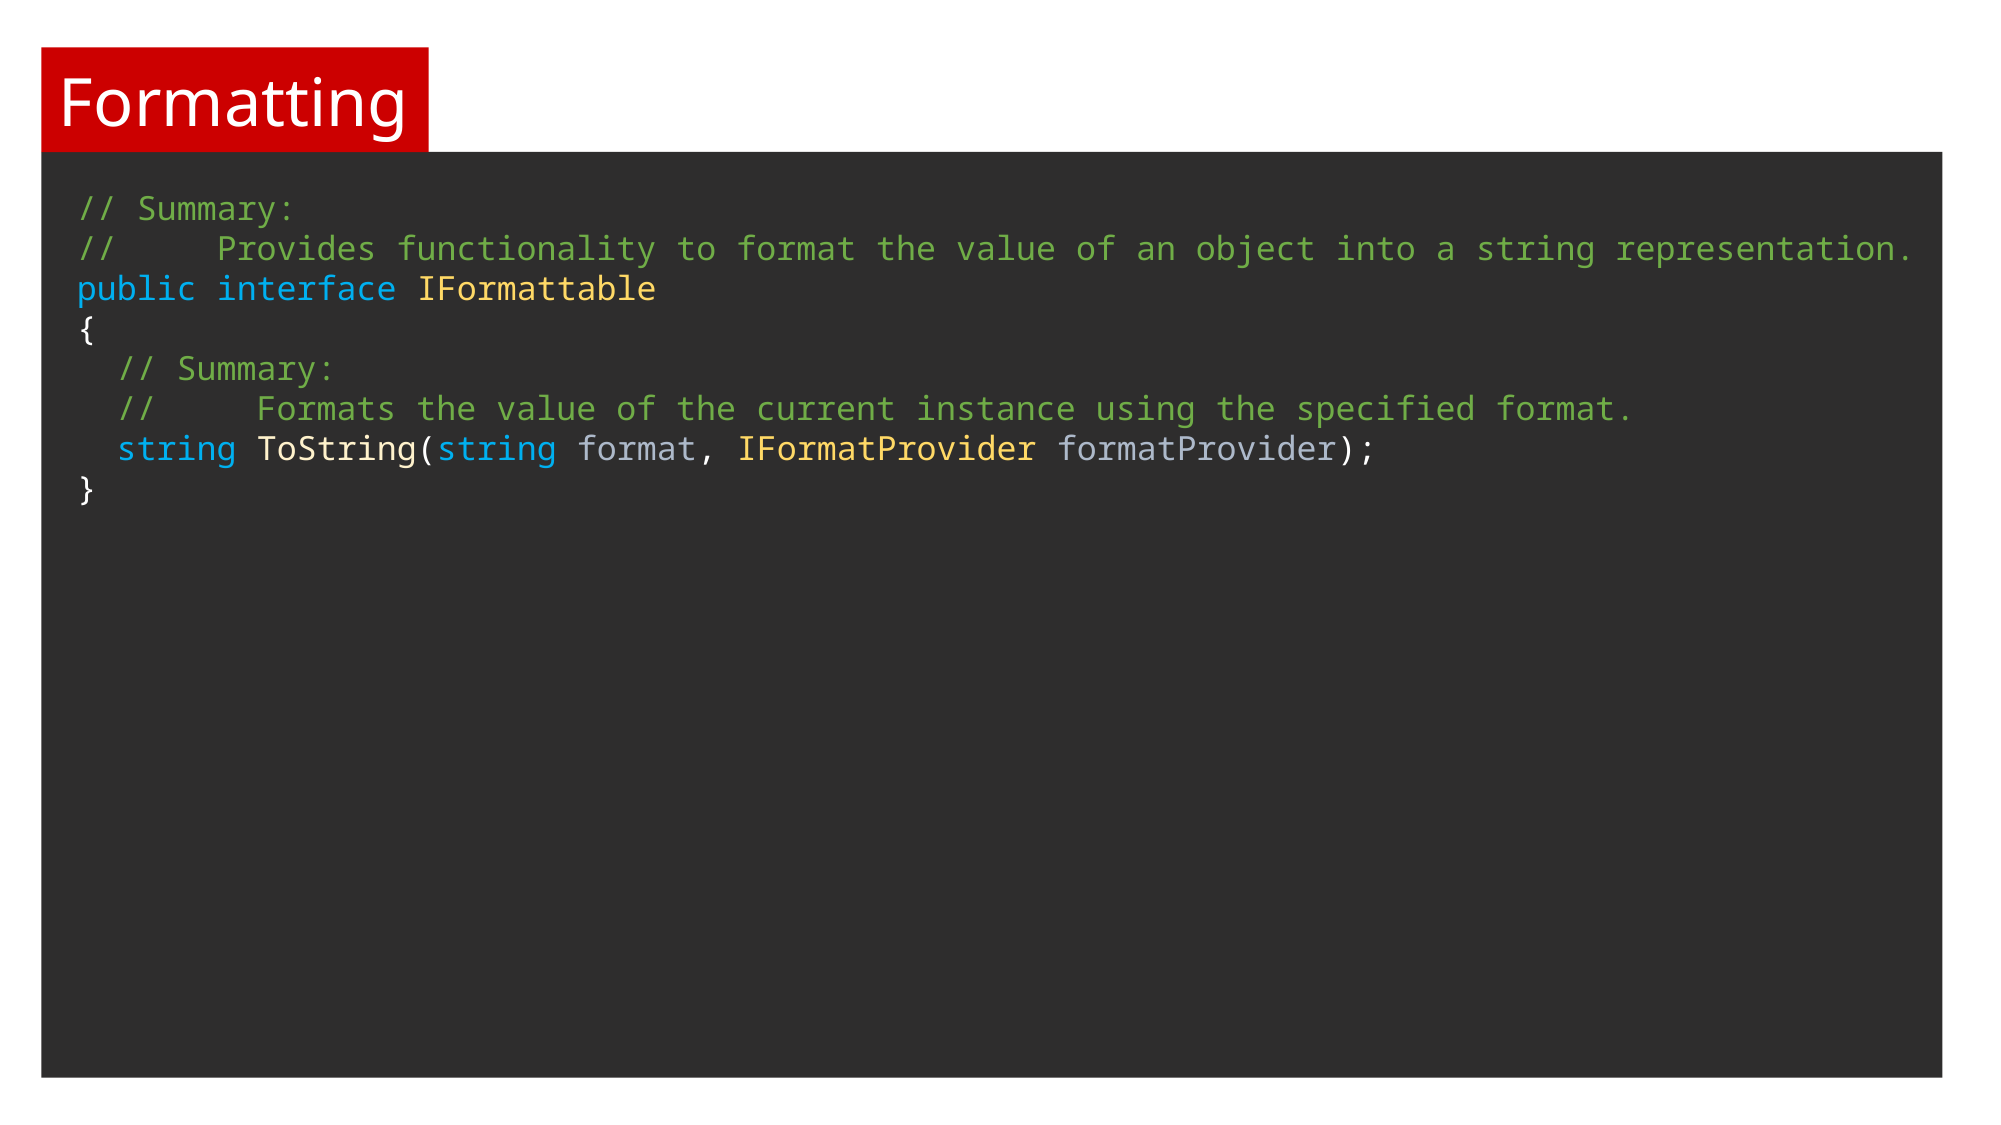

Formatting
// Summary:
// Provides functionality to format the value of an object into a string representation.
public interface IFormattable
{
 // Summary:
 // Formats the value of the current instance using the specified format.
 string ToString(string format, IFormatProvider formatProvider);
}